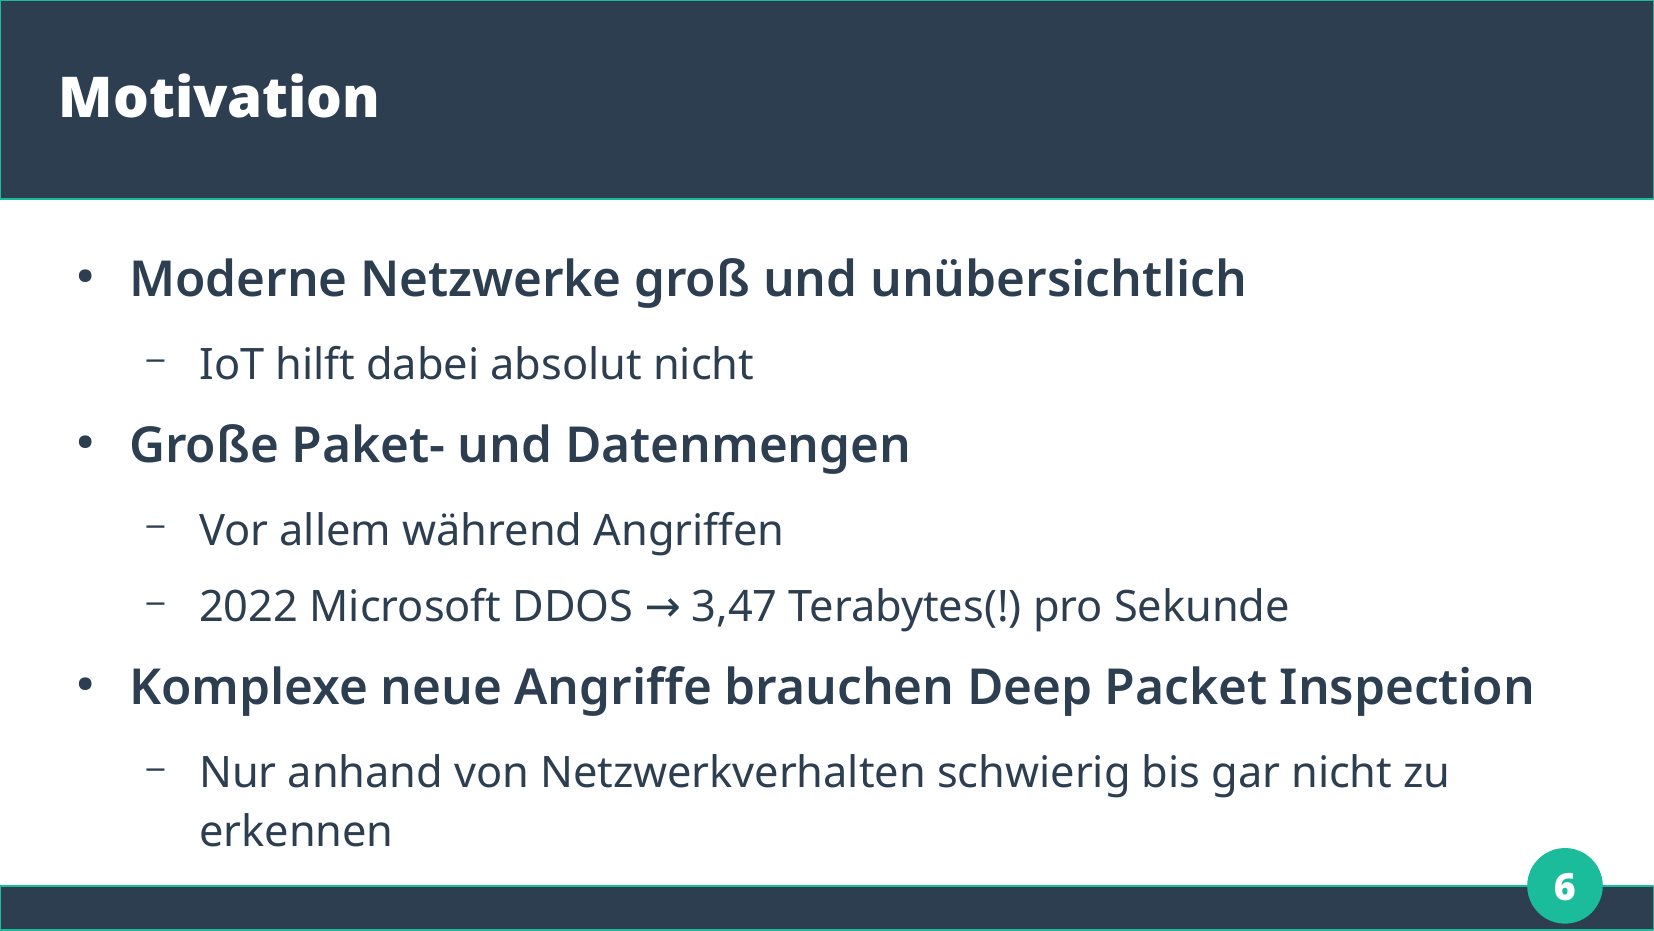

# Motivation
Moderne Netzwerke groß und unübersichtlich
IoT hilft dabei absolut nicht
Große Paket- und Datenmengen
Vor allem während Angriffen
2022 Microsoft DDOS → 3,47 Terabytes(!) pro Sekunde
Komplexe neue Angriffe brauchen Deep Packet Inspection
Nur anhand von Netzwerkverhalten schwierig bis gar nicht zu erkennen
6